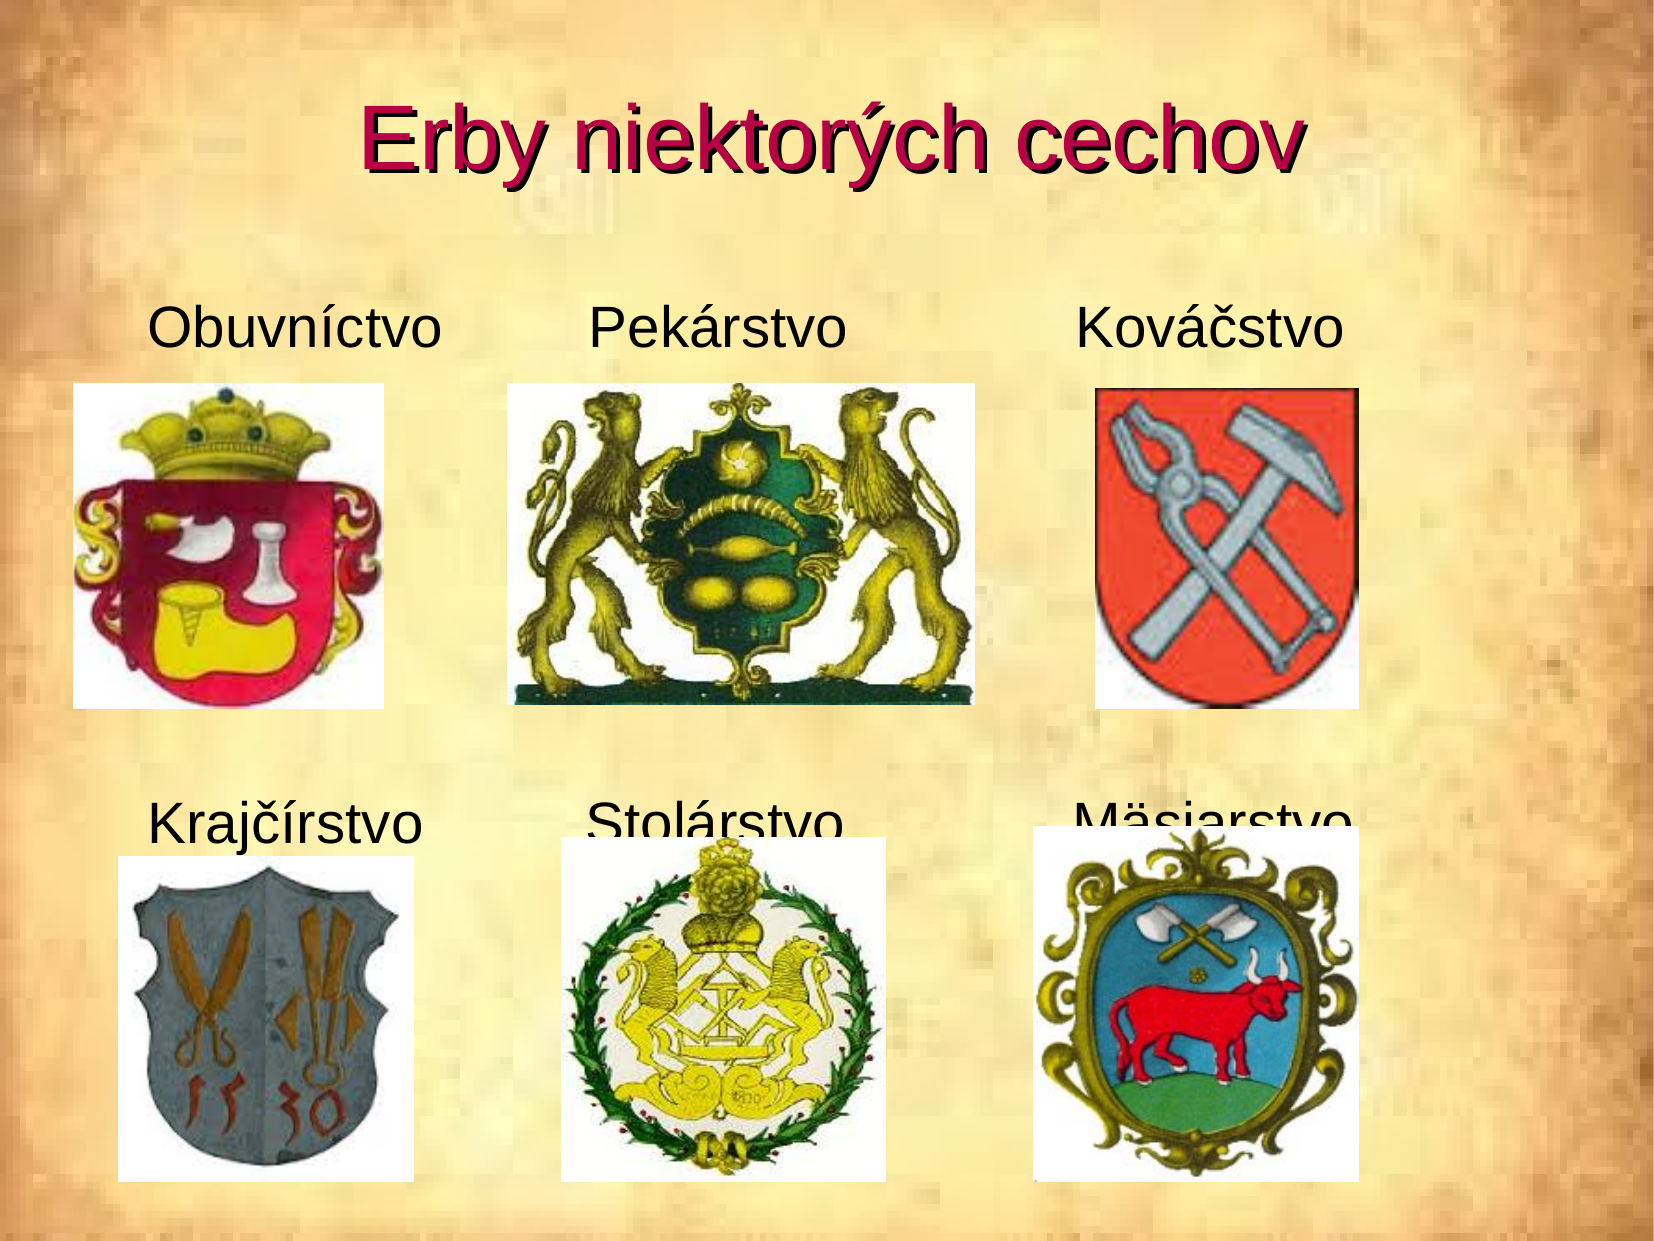

# Erby niektorých cechov
Obuvníctvo Pekárstvo Kováčstvo
Krajčírstvo Stolárstvo Mäsiarstvo